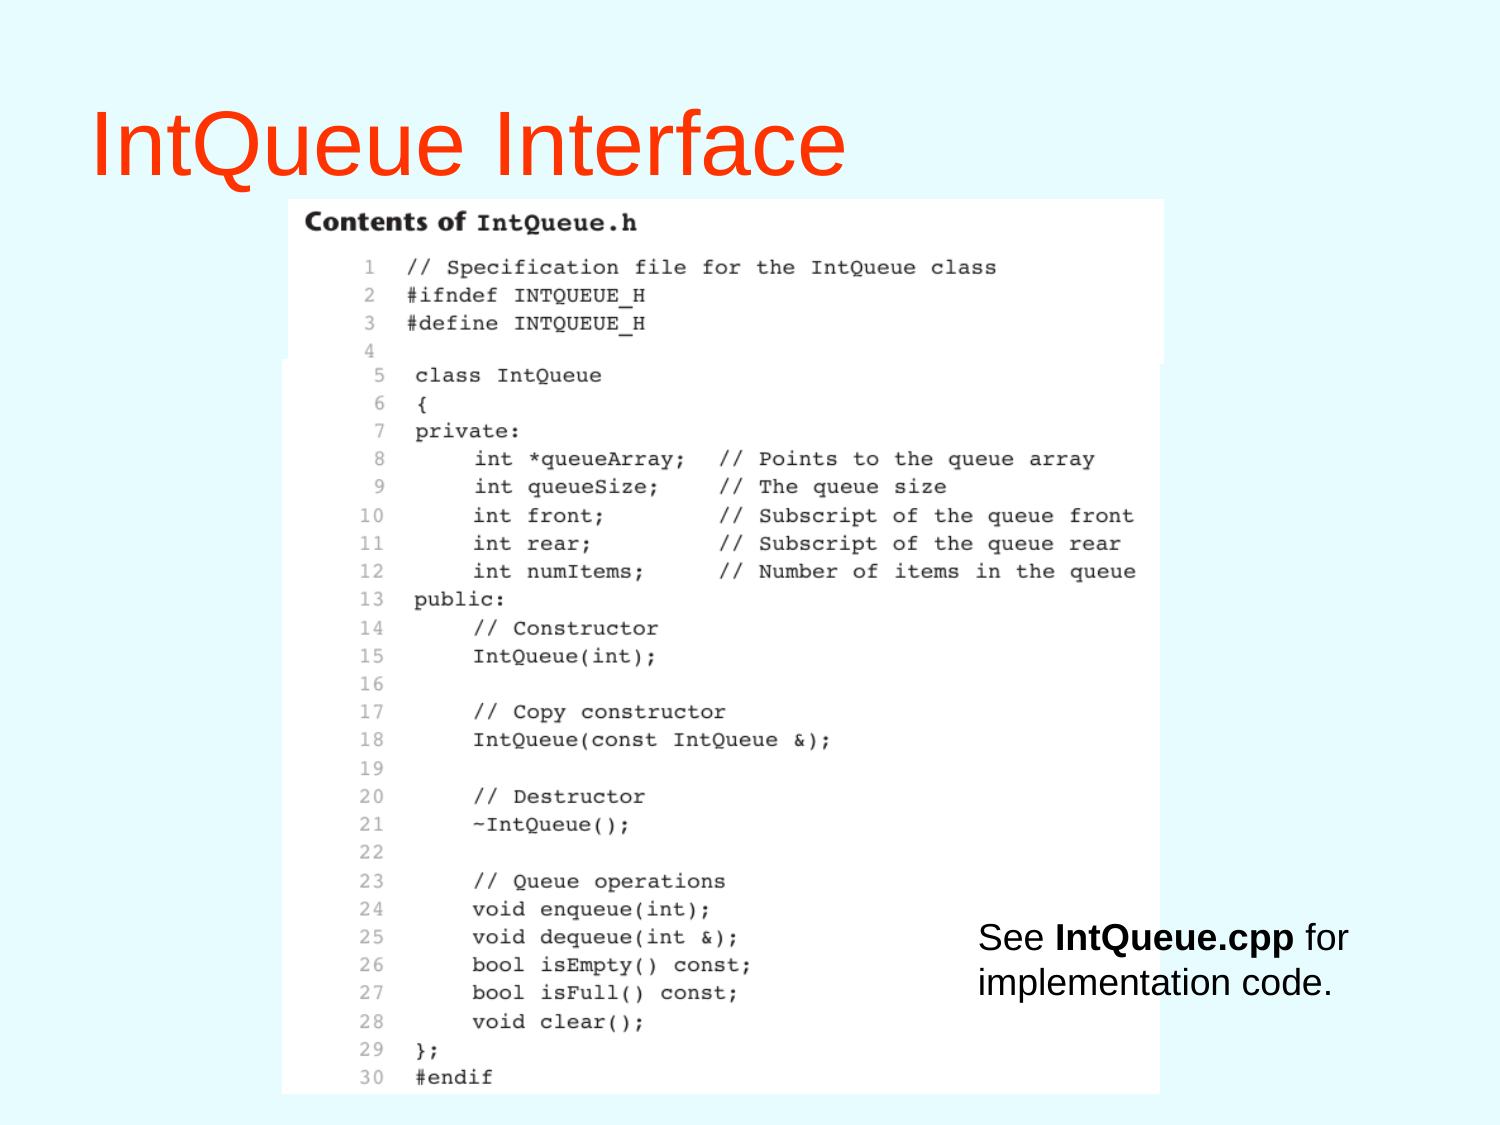

# IntQueue Interface
See IntQueue.cpp for implementation code.